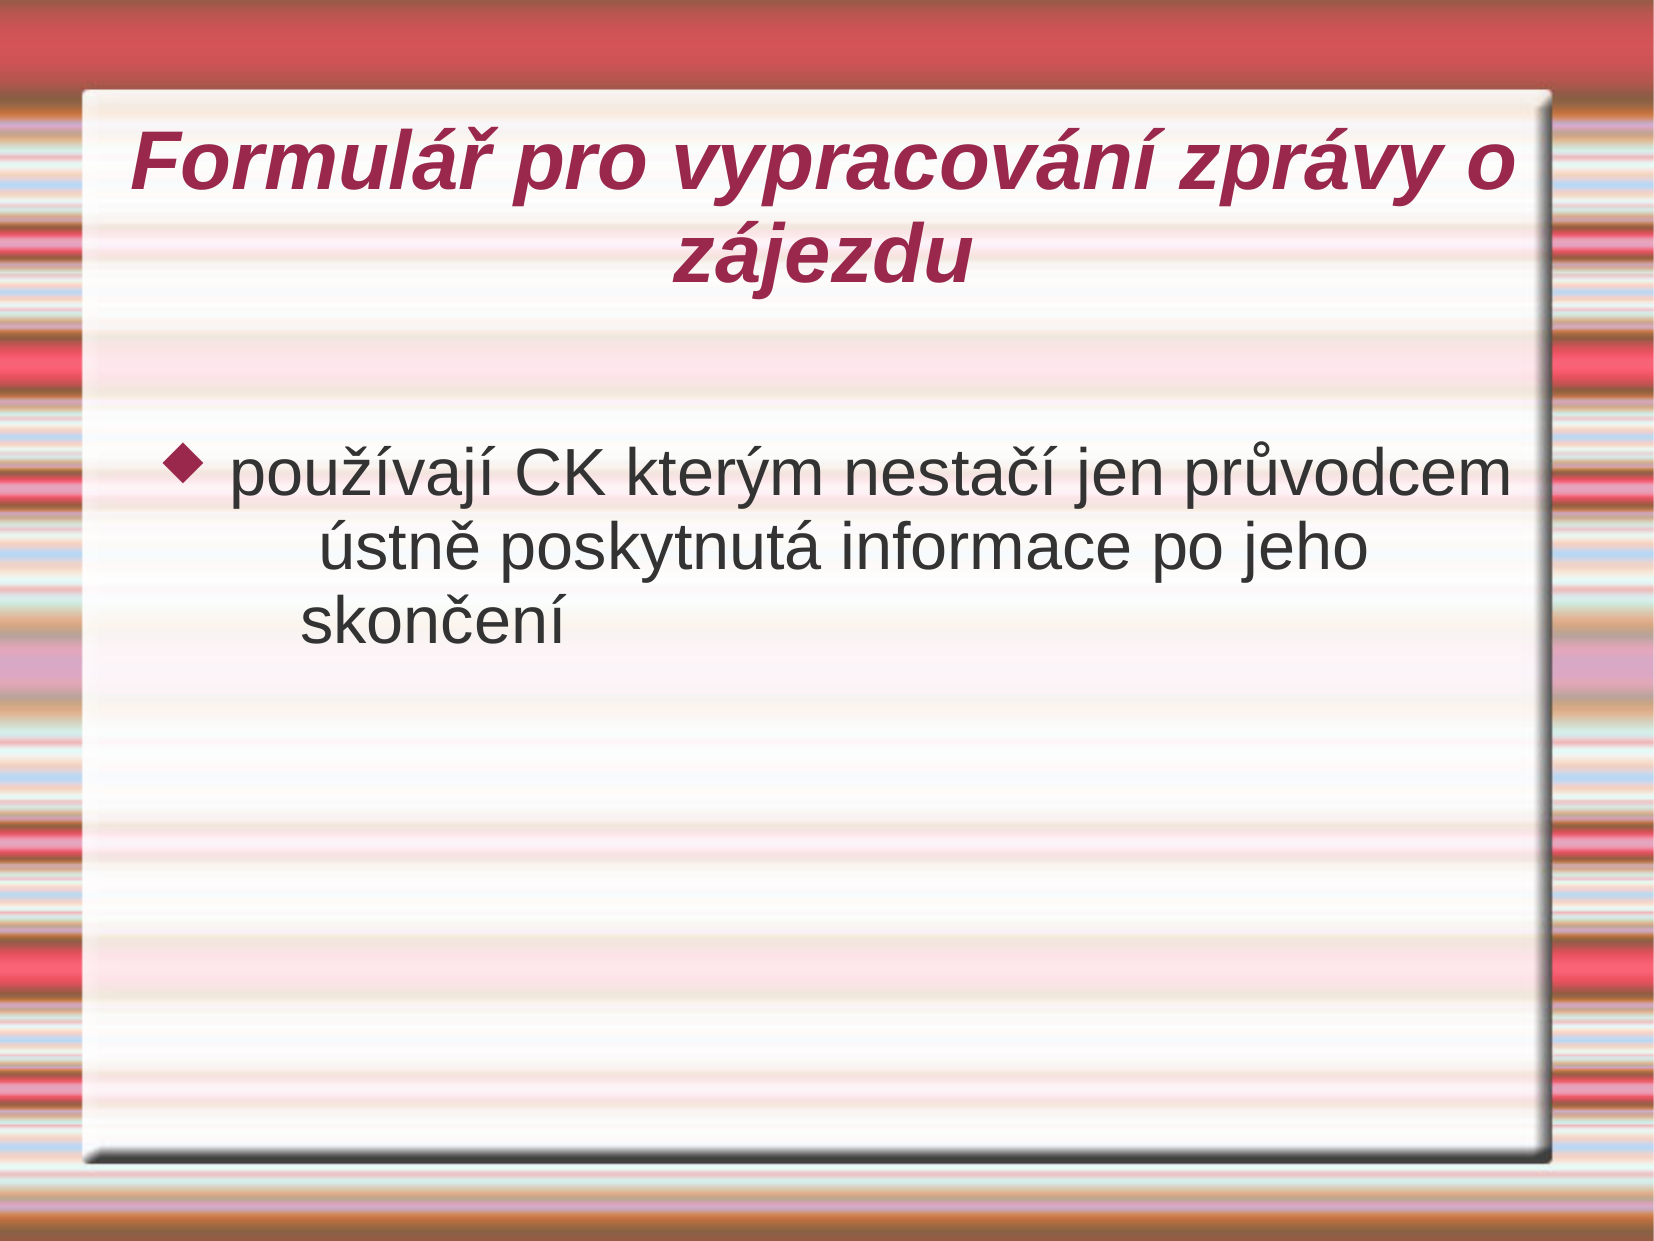

# Formulář pro vypracování zprávy o zájezdu
používají CK kterým nestačí jen průvodcem ústně poskytnutá informace po jeho skončení